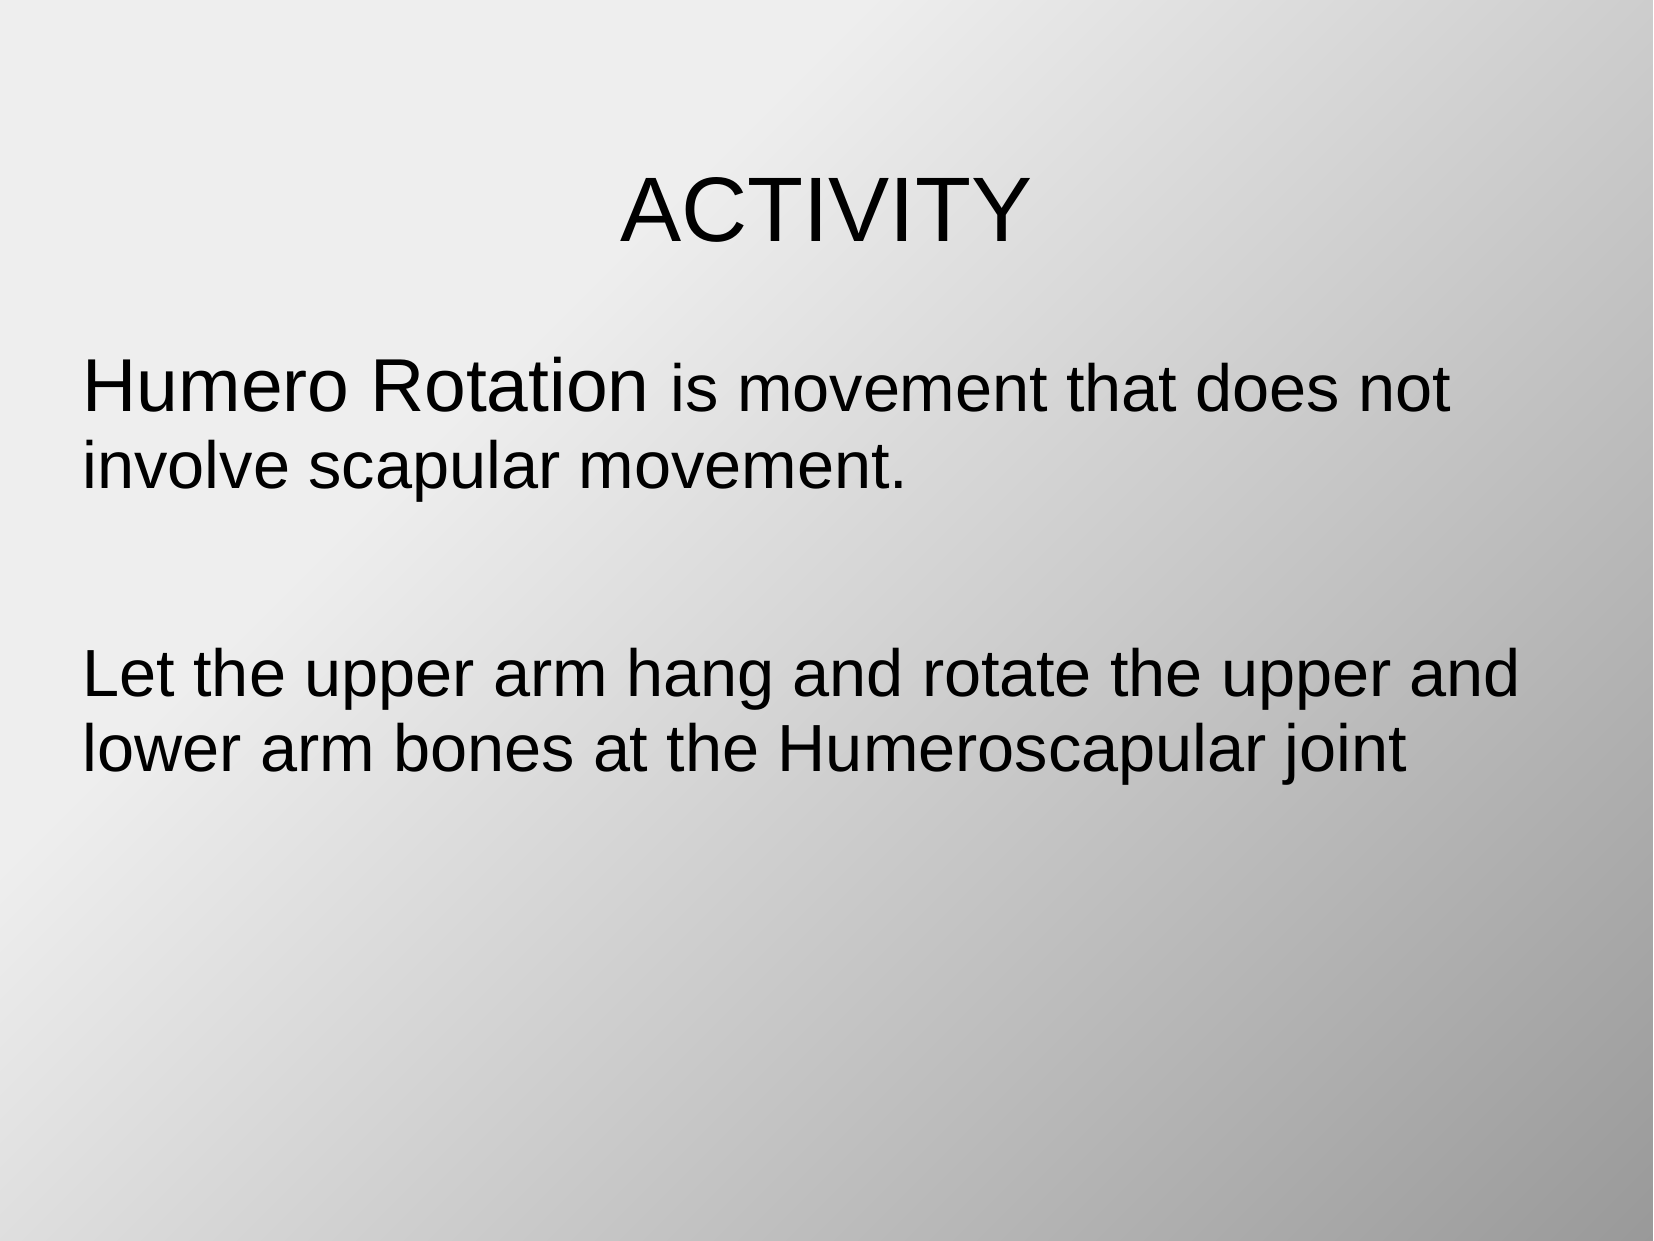

# ACTIVITY
Humero Rotation is movement that does not involve scapular movement.
Let the upper arm hang and rotate the upper and lower arm bones at the Humeroscapular joint